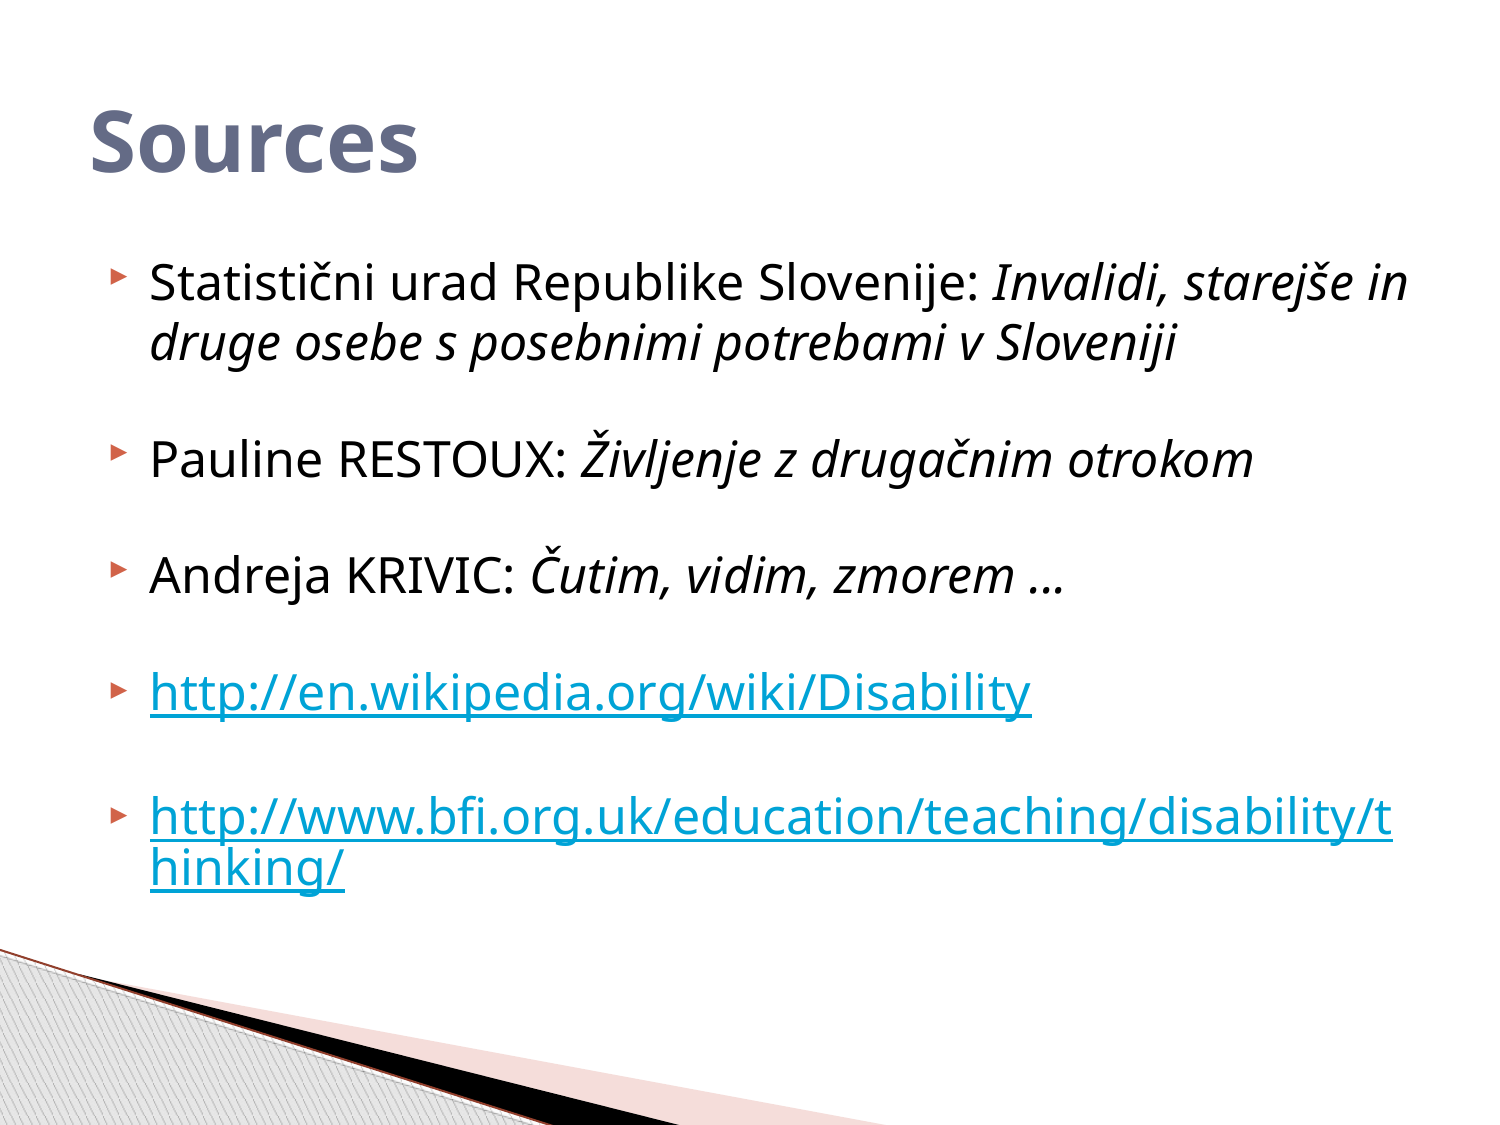

Sources
# Statistični urad Republike Slovenije: Invalidi, starejše in druge osebe s posebnimi potrebami v Sloveniji
Pauline RESTOUX: Življenje z drugačnim otrokom
Andreja KRIVIC: Čutim, vidim, zmorem ...
http://en.wikipedia.org/wiki/Disability
http://www.bfi.org.uk/education/teaching/disability/thinking/